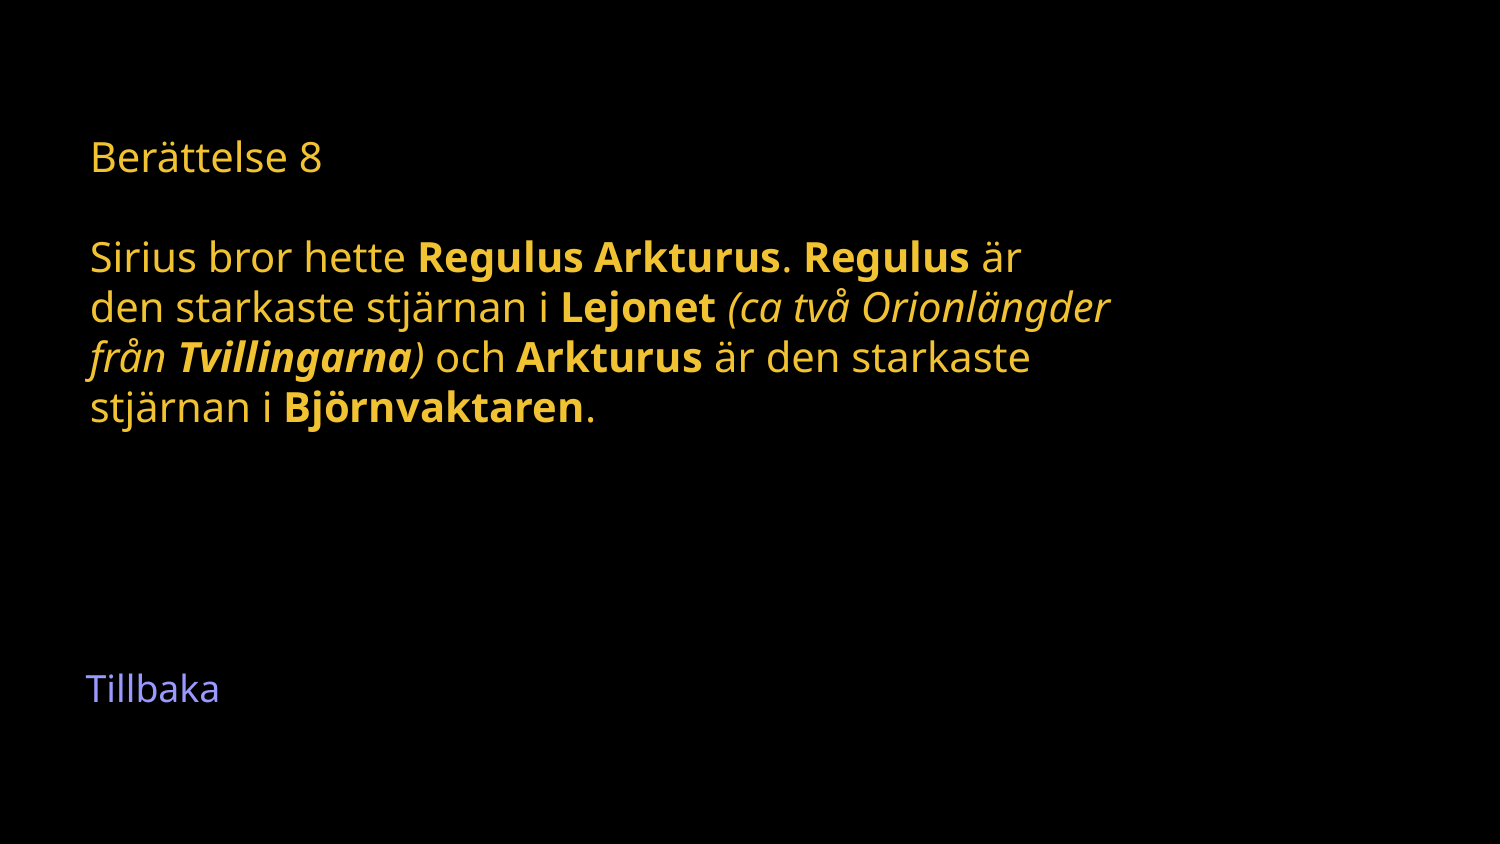

Berättelse 8
Sirius bror hette Regulus Arkturus. Regulus är
den starkaste stjärnan i Lejonet (ca två Orionlängder
från Tvillingarna) och Arkturus är den starkaste
stjärnan i Björnvaktaren.
Tillbaka